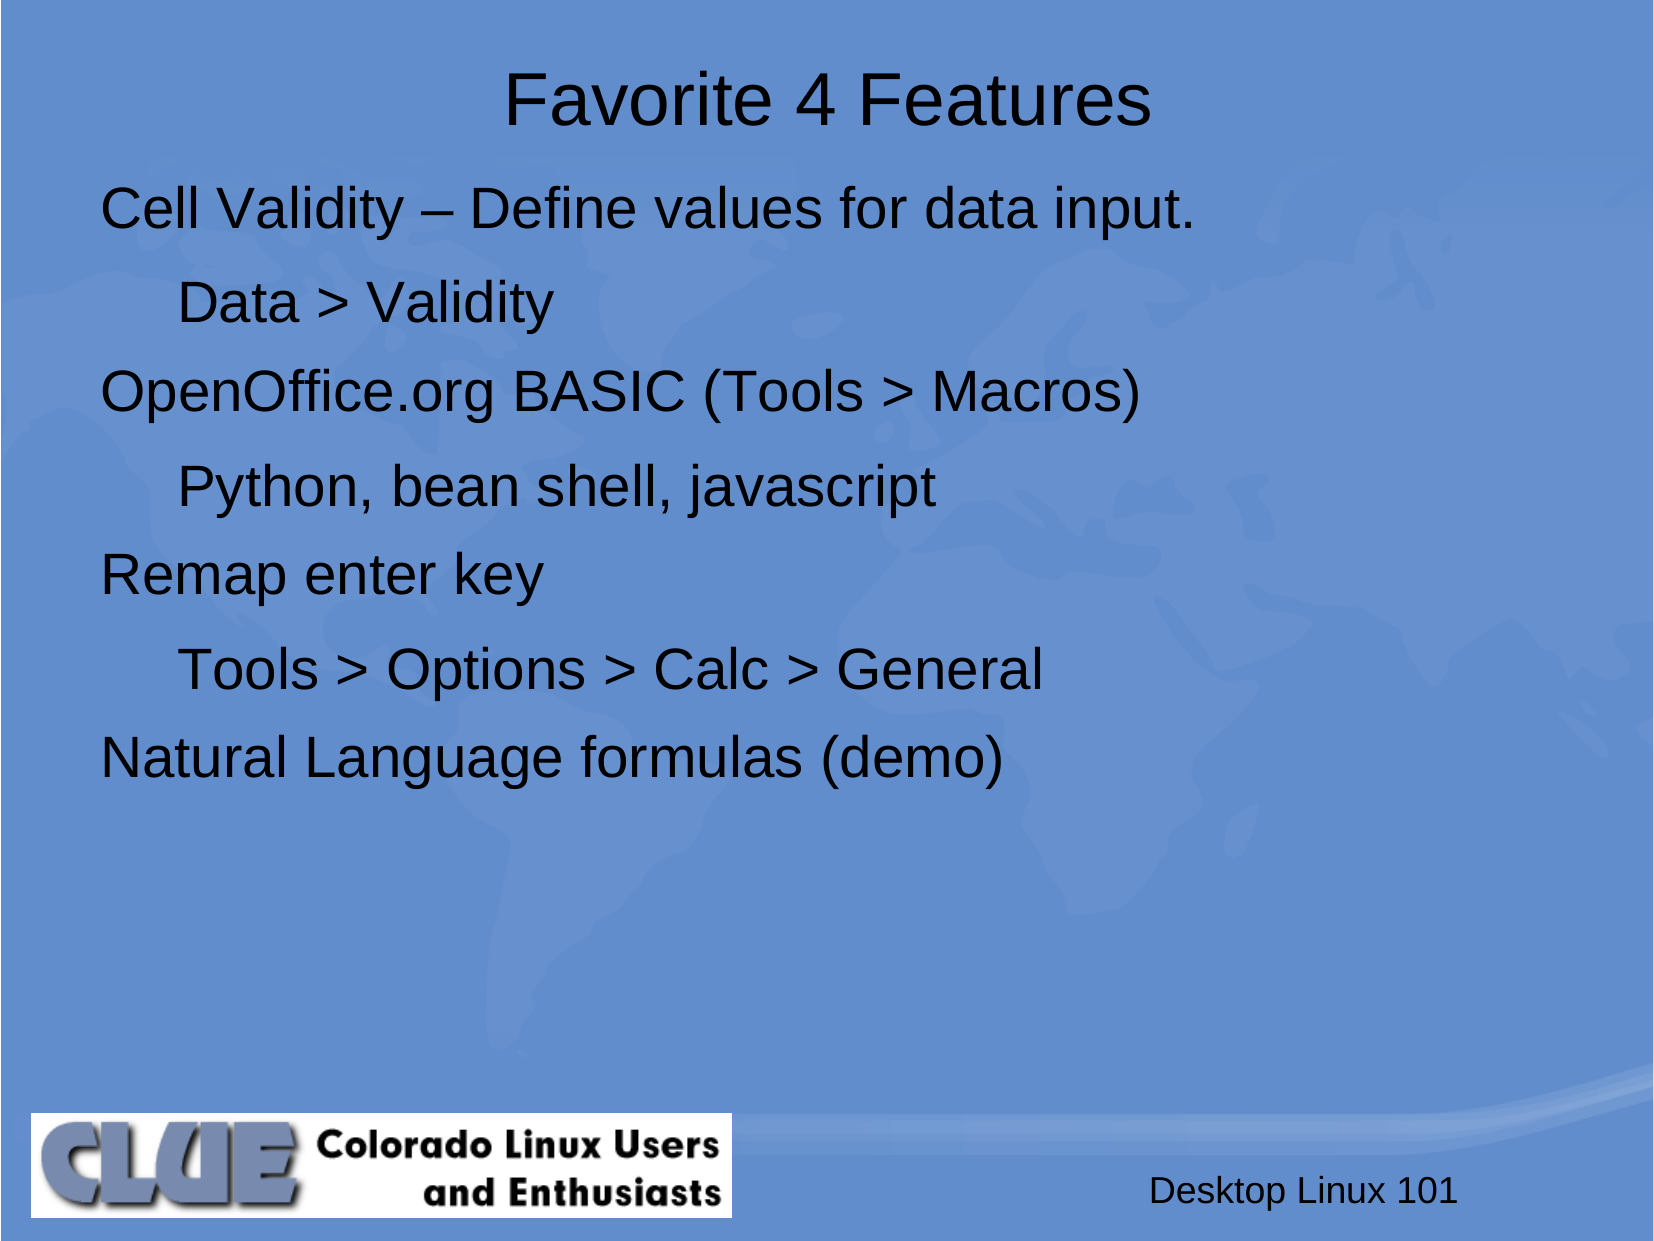

# Favorite 4 Features
Cell Validity – Define values for data input.
Data > Validity
OpenOffice.org BASIC (Tools > Macros)
Python, bean shell, javascript
Remap enter key
Tools > Options > Calc > General
Natural Language formulas (demo)